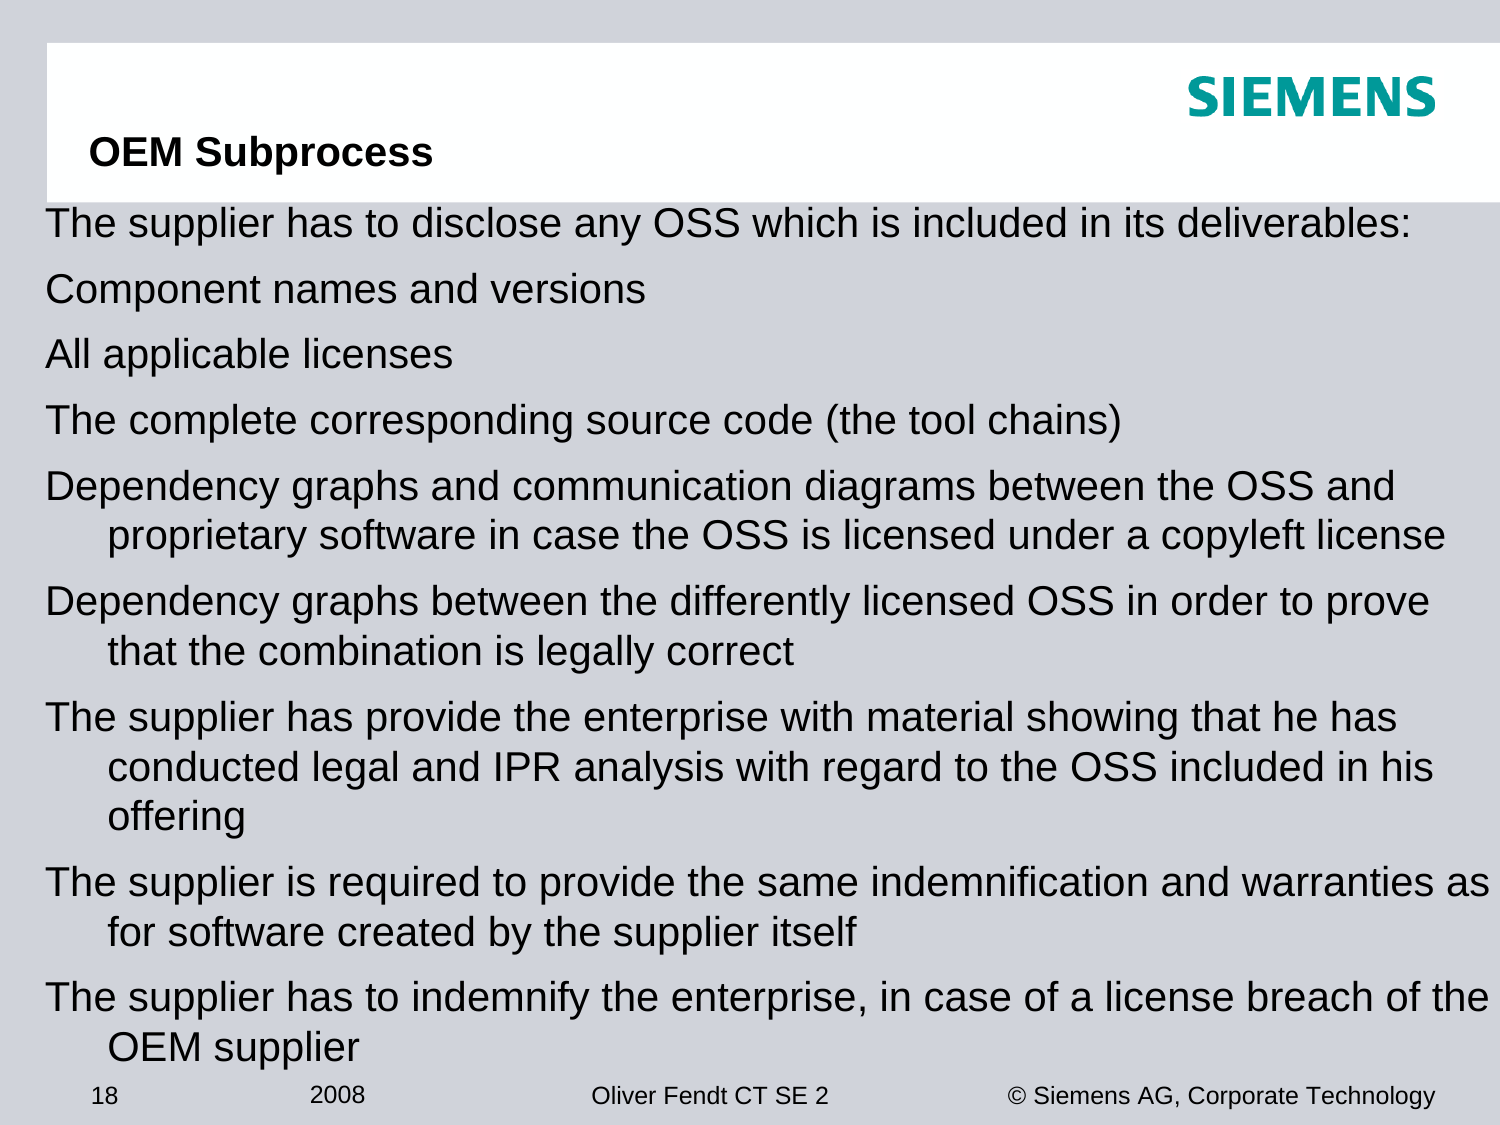

# OEM Subprocess
The supplier has to disclose any OSS which is included in its deliverables:
Component names and versions
All applicable licenses
The complete corresponding source code (the tool chains)
Dependency graphs and communication diagrams between the OSS and proprietary software in case the OSS is licensed under a copyleft license
Dependency graphs between the differently licensed OSS in order to prove that the combination is legally correct
The supplier has provide the enterprise with material showing that he has conducted legal and IPR analysis with regard to the OSS included in his offering
The supplier is required to provide the same indemnification and warranties as for software created by the supplier itself
The supplier has to indemnify the enterprise, in case of a license breach of the OEM supplier